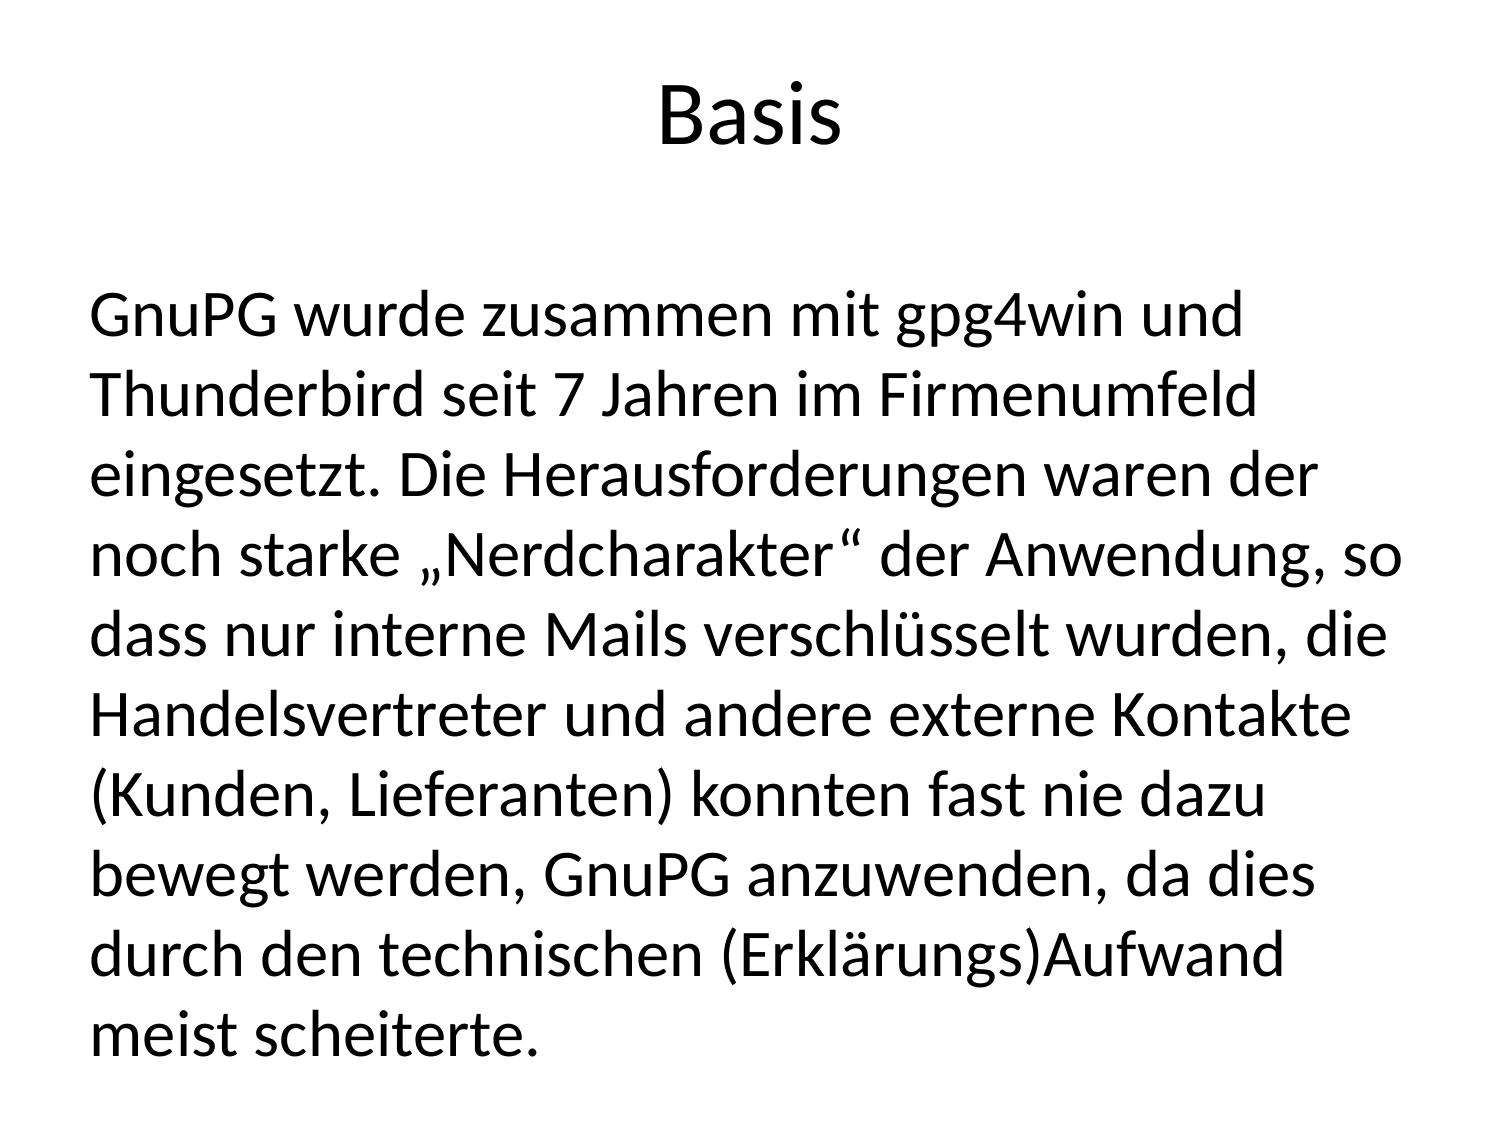

# Basis
GnuPG wurde zusammen mit gpg4win und Thunderbird seit 7 Jahren im Firmenumfeld eingesetzt. Die Herausforderungen waren der noch starke „Nerdcharakter“ der Anwendung, so dass nur interne Mails verschlüsselt wurden, die Handelsvertreter und andere externe Kontakte (Kunden, Lieferanten) konnten fast nie dazu bewegt werden, GnuPG anzuwenden, da dies durch den technischen (Erklärungs)Aufwand meist scheiterte.